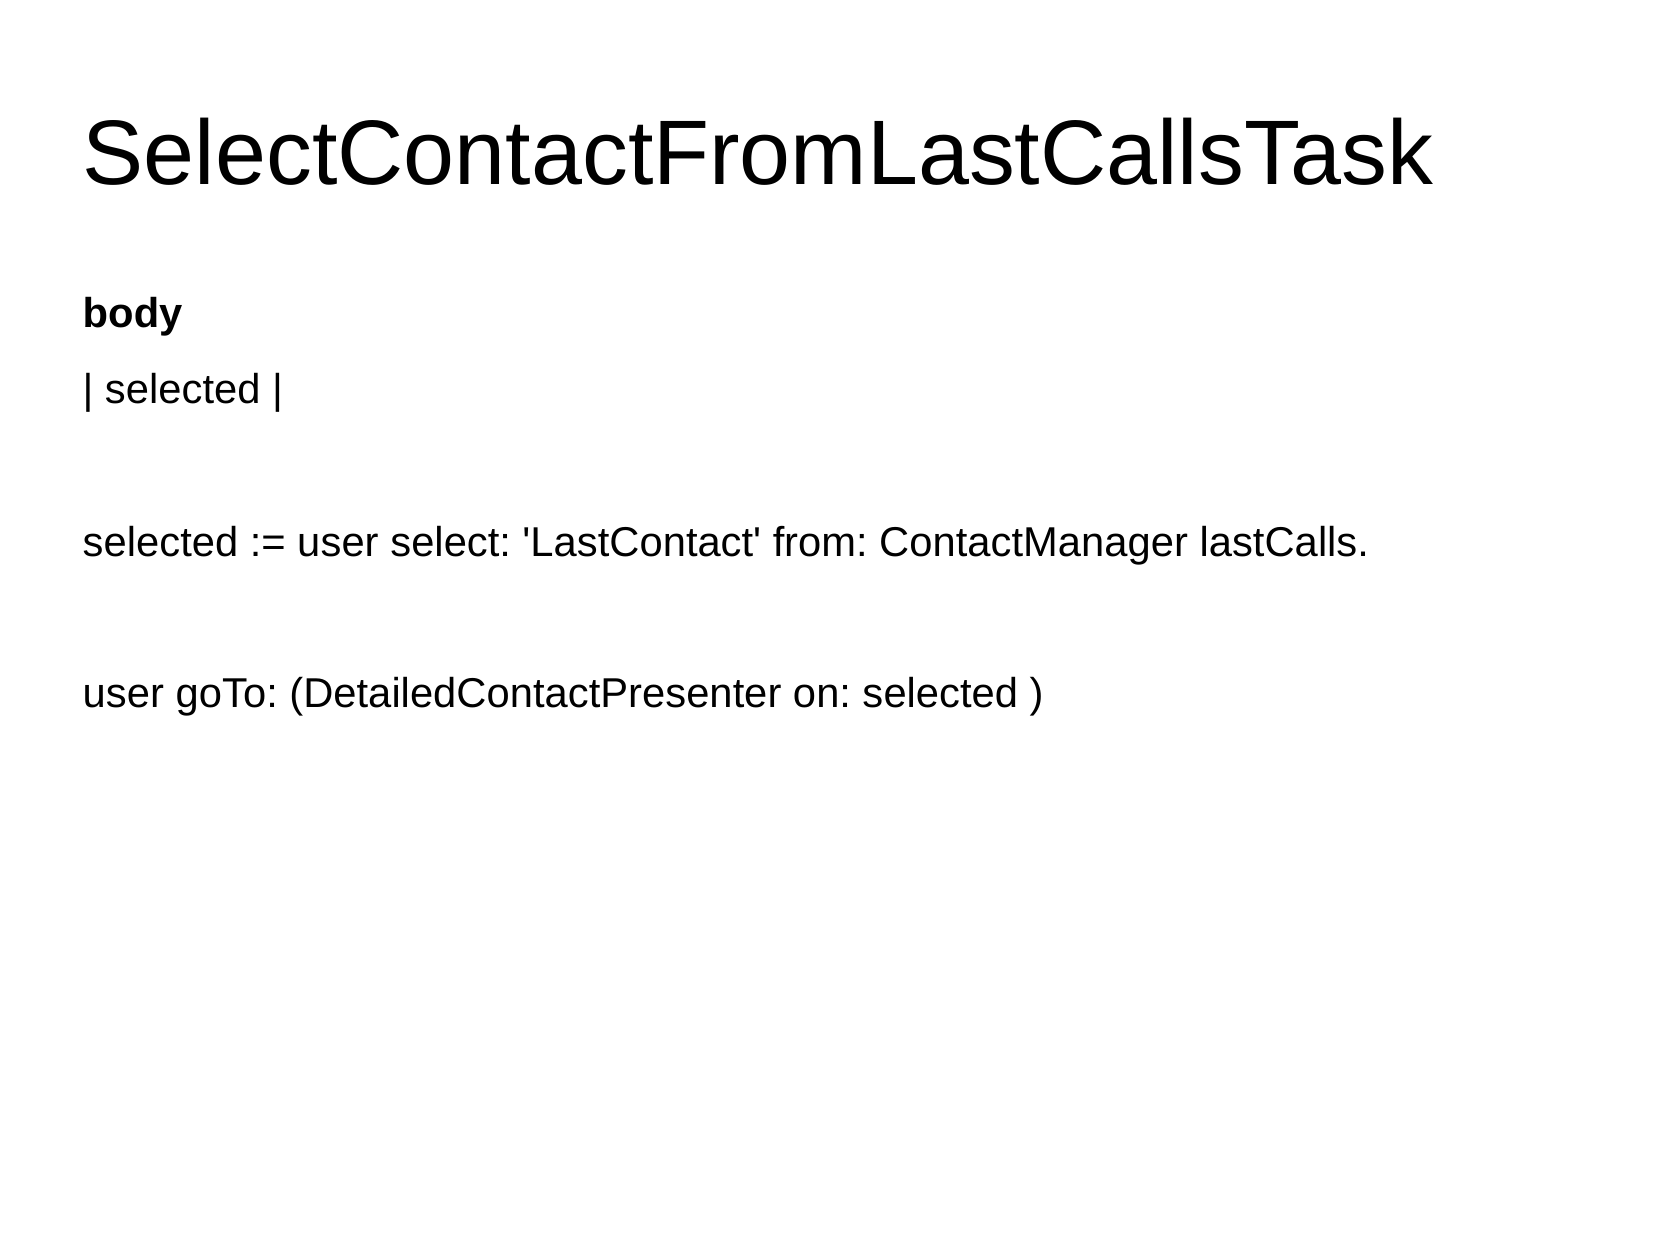

# SelectContactFromLastCallsTask
body
| selected |
selected := user select: 'LastContact' from: ContactManager lastCalls.
user goTo: (DetailedContactPresenter on: selected )